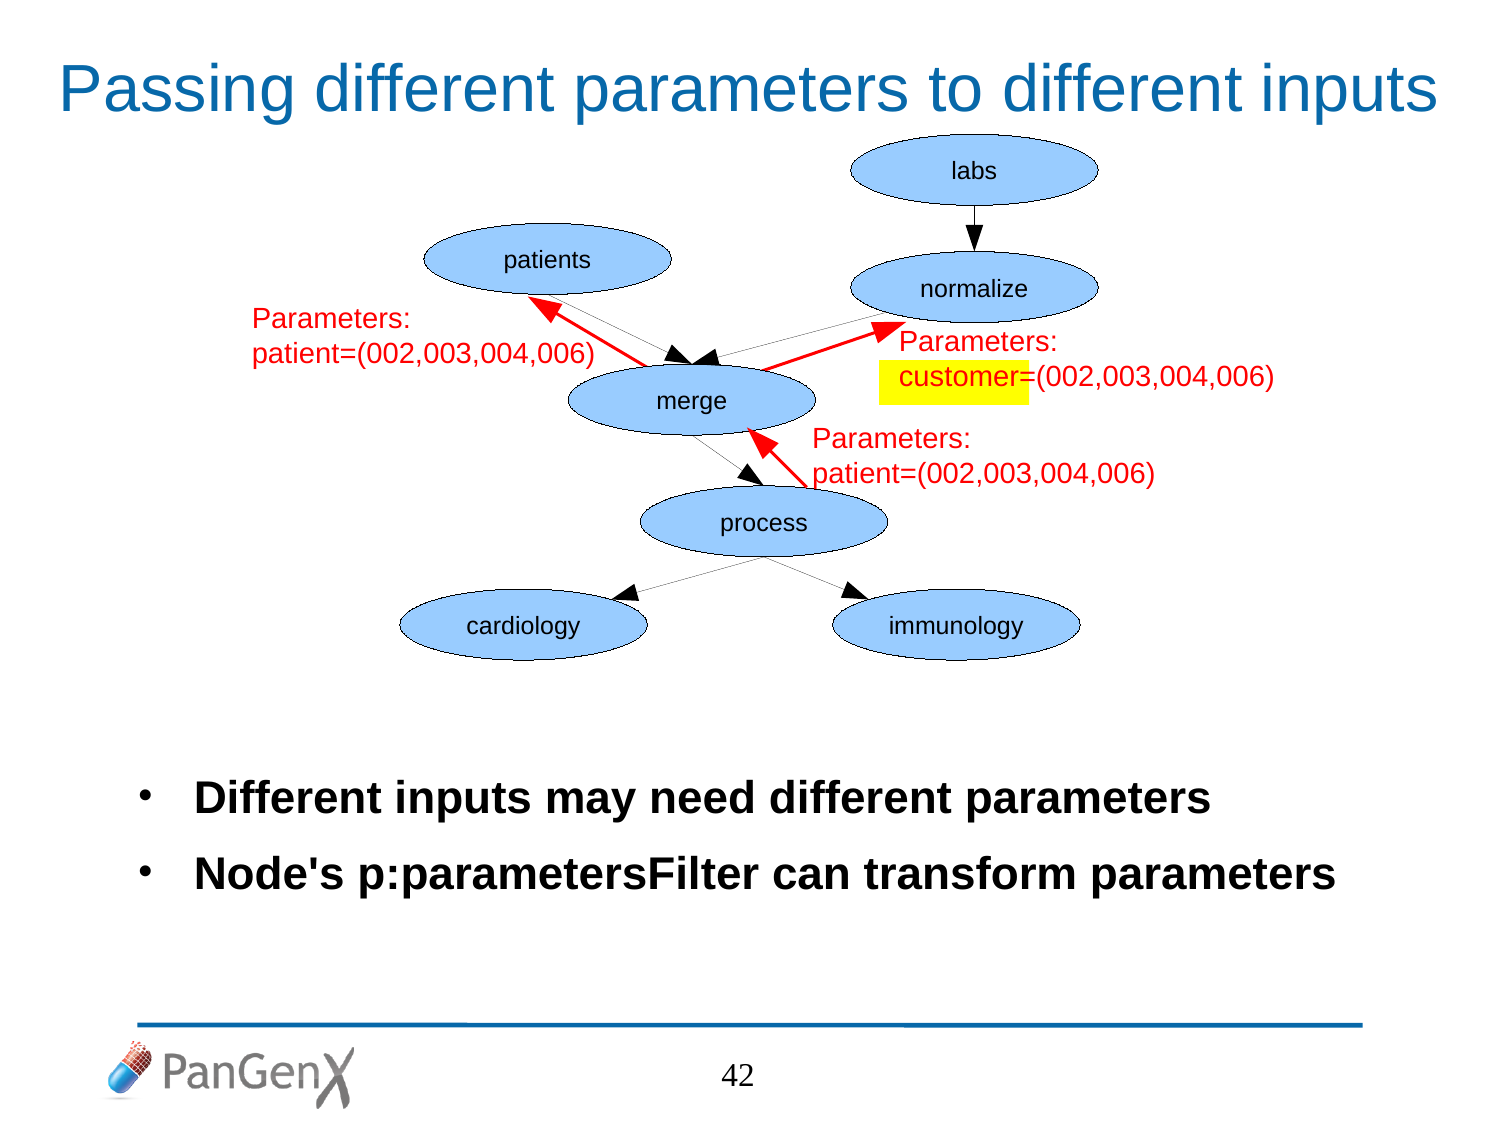

# Passing different parameters to different inputs
labs
patients
normalize
merge
process
cardiology
immunology
Parameters:
patient=(002,003,004,006)
Parameters:
customer=(002,003,004,006)
Parameters:
patient=(002,003,004,006)
Different inputs may need different parameters
Node's p:parametersFilter can transform parameters
42